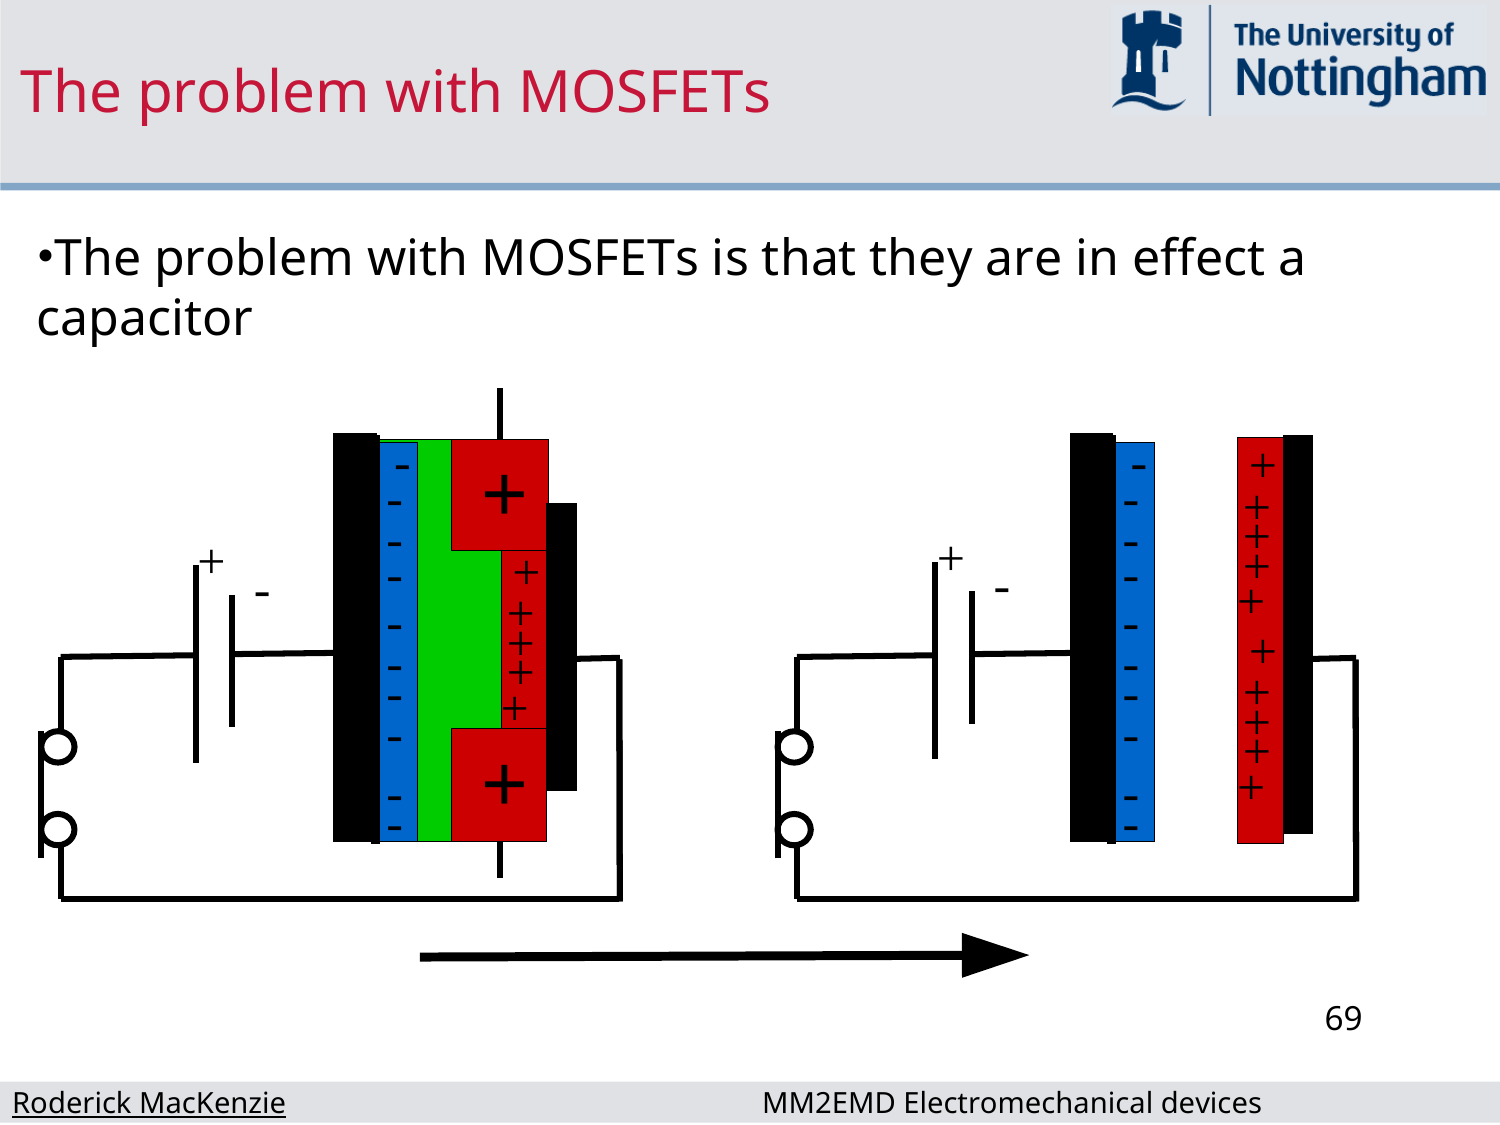

# The problem with MOSFETs
The problem with MOSFETs is that they are in effect a capacitor
-
-
+
+
-
-
+
+
-
-
+
+
+
+
-
-
-
-
+
+
-
-
+
+
-
-
+
+
-
-
+
+
-
-
+
+
+
-
-
-
-